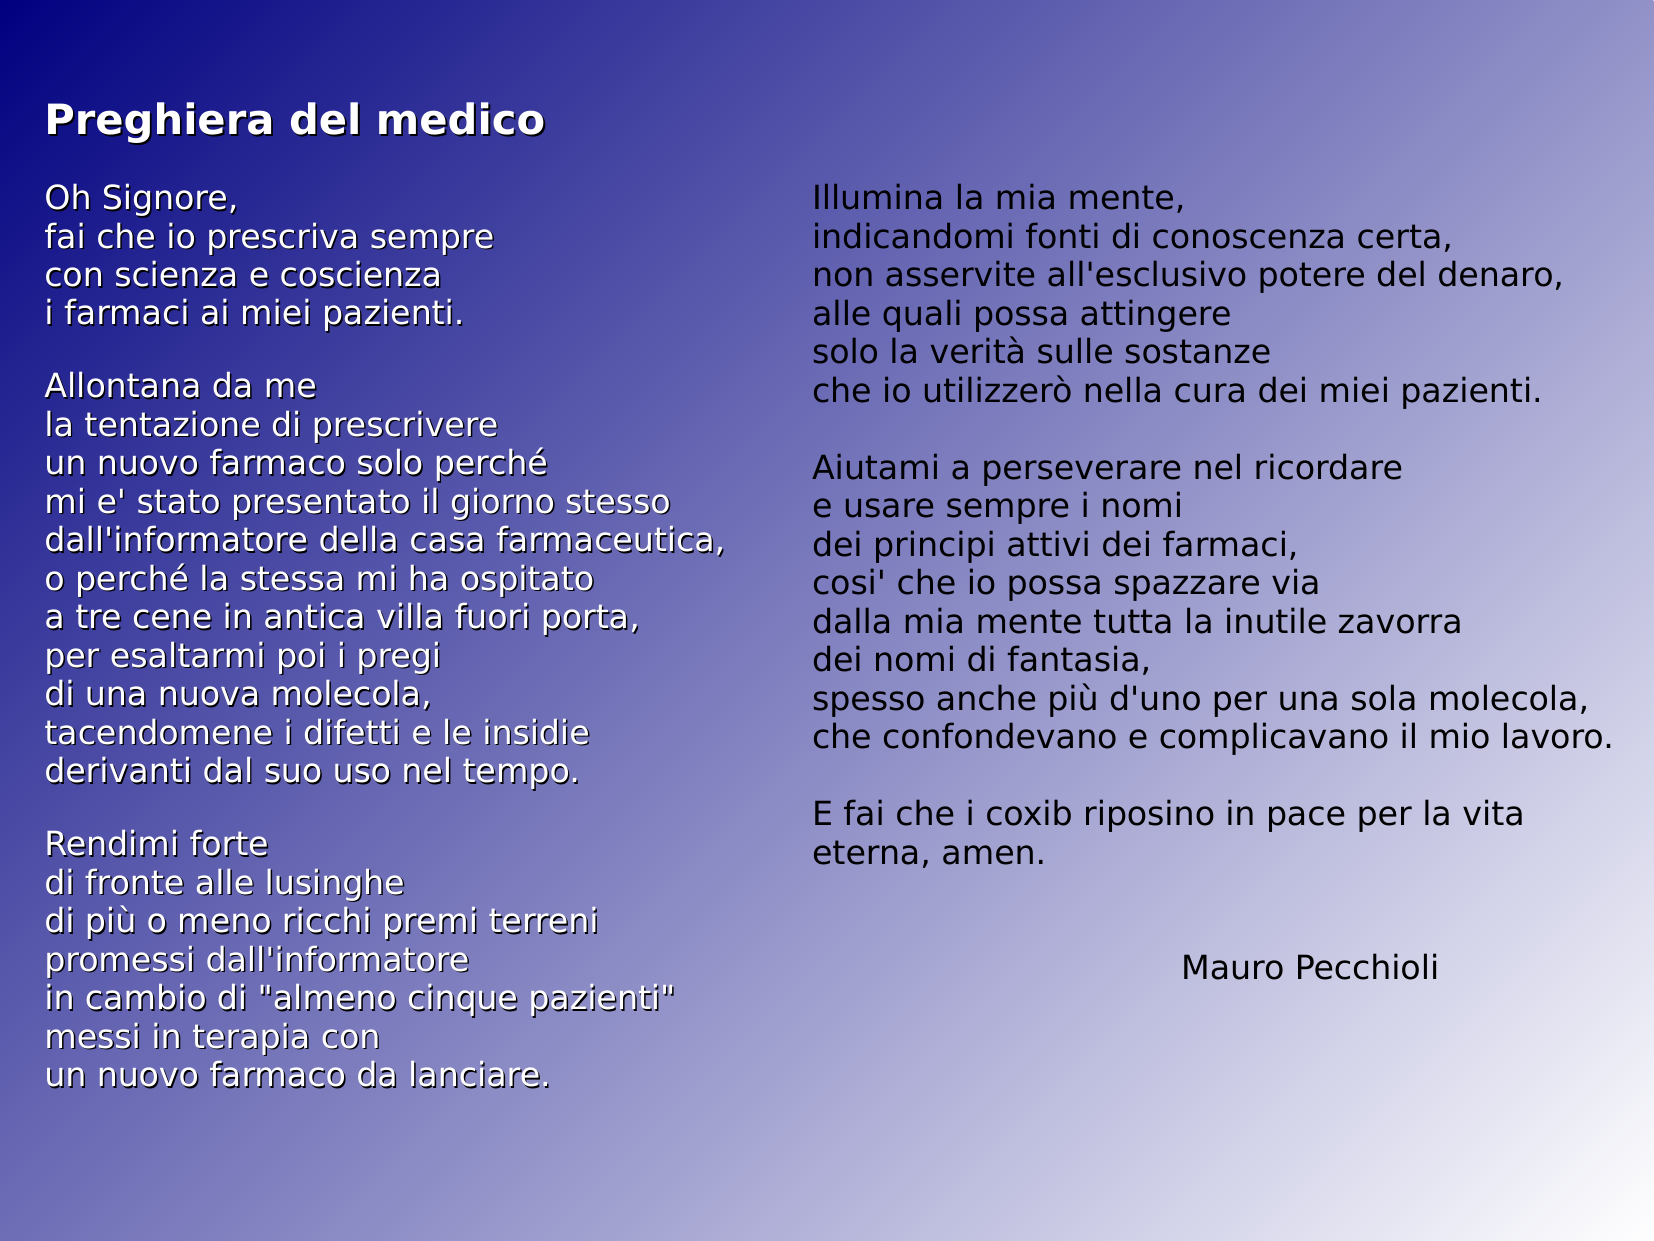

Preghiera del medico
Oh Signore,
fai che io prescriva sempre
con scienza e coscienza
i farmaci ai miei pazienti.
Allontana da me
la tentazione di prescrivere
un nuovo farmaco solo perché
mi e' stato presentato il giorno stesso
dall'informatore della casa farmaceutica,
o perché la stessa mi ha ospitato
a tre cene in antica villa fuori porta,
per esaltarmi poi i pregi
di una nuova molecola,
tacendomene i difetti e le insidie
derivanti dal suo uso nel tempo.
Rendimi forte
di fronte alle lusinghe
di più o meno ricchi premi terreni
promessi dall'informatore
in cambio di "almeno cinque pazienti"
messi in terapia con
un nuovo farmaco da lanciare.
Illumina la mia mente,
indicandomi fonti di conoscenza certa,
non asservite all'esclusivo potere del denaro,
alle quali possa attingere
solo la verità sulle sostanze
che io utilizzerò nella cura dei miei pazienti.
Aiutami a perseverare nel ricordare
e usare sempre i nomi
dei principi attivi dei farmaci,
cosi' che io possa spazzare via
dalla mia mente tutta la inutile zavorra
dei nomi di fantasia,
spesso anche più d'uno per una sola molecola,
che confondevano e complicavano il mio lavoro.
E fai che i coxib riposino in pace per la vita eterna, amen.
					Mauro Pecchioli